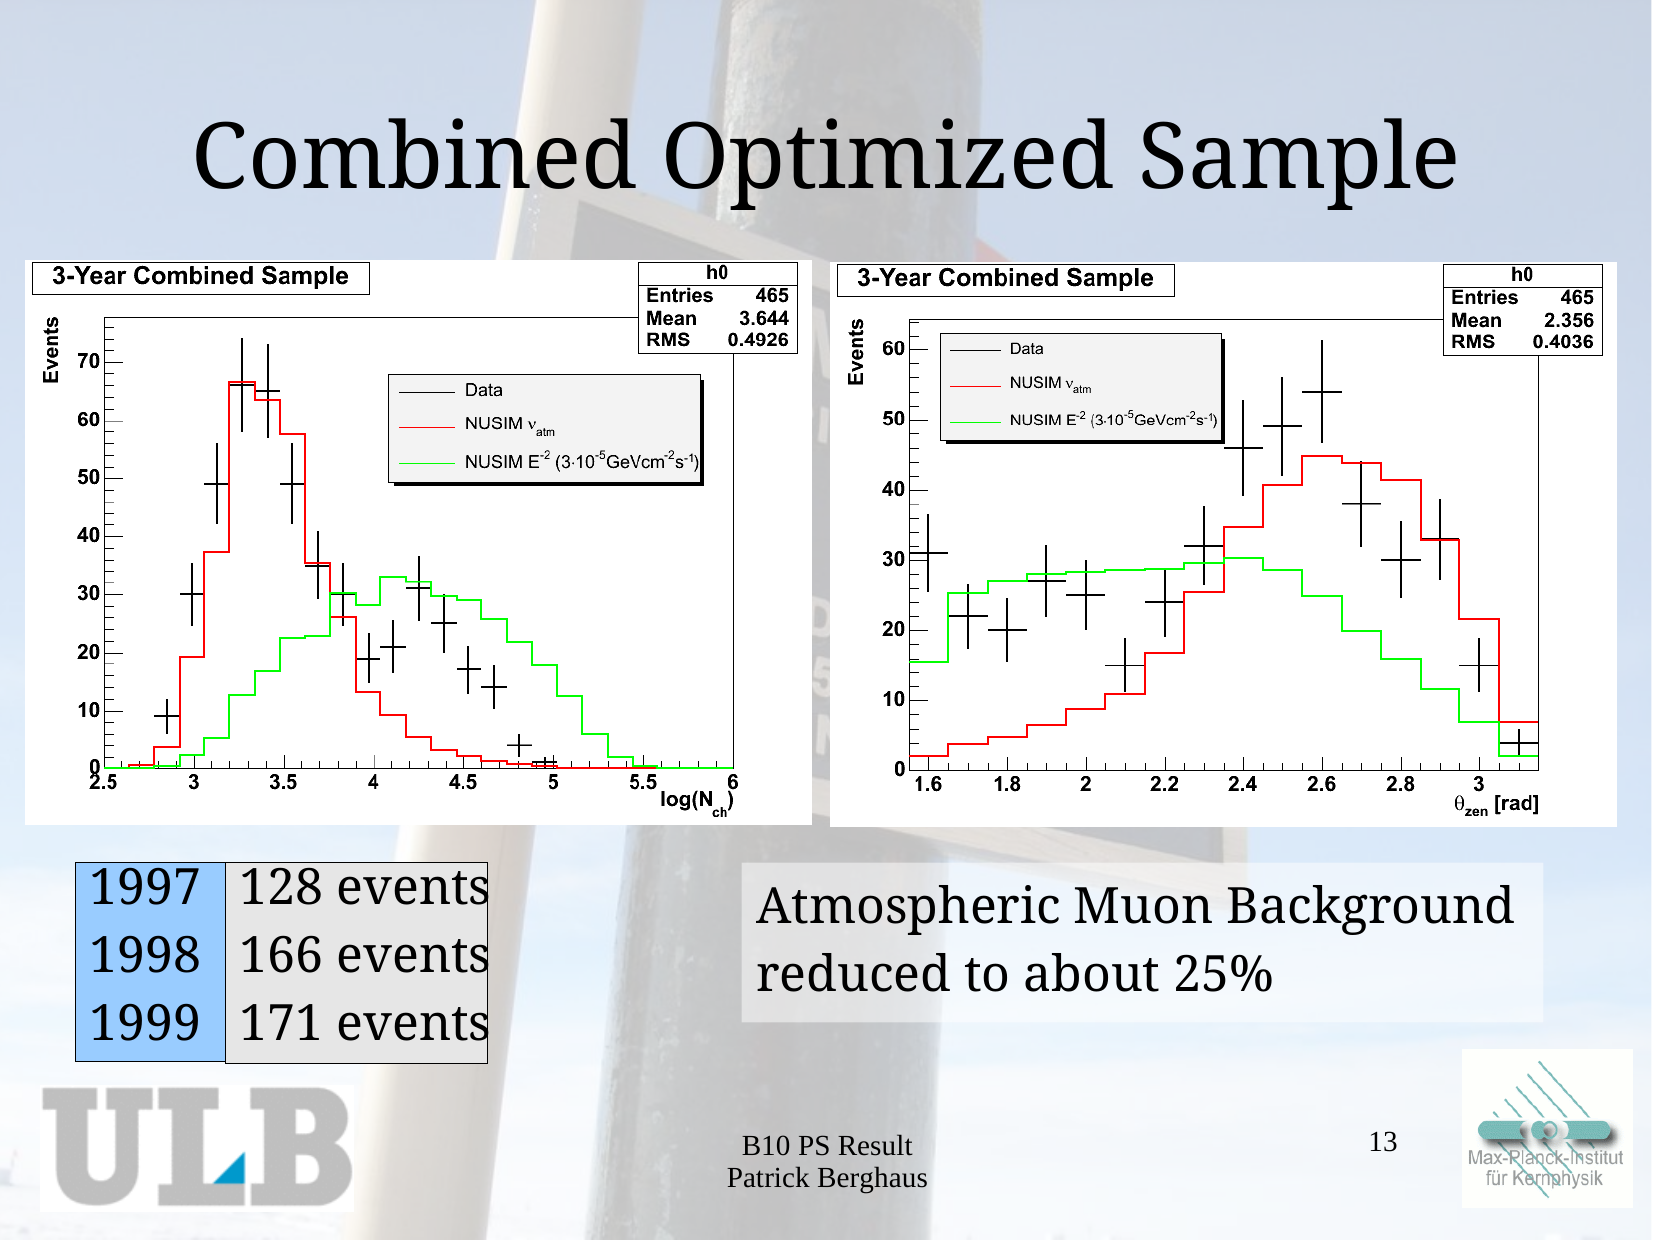

# Combined Optimized Sample
1997	128 events
1998	166 events
1999	171 events
Atmospheric Muon Background
reduced to about 25%
13